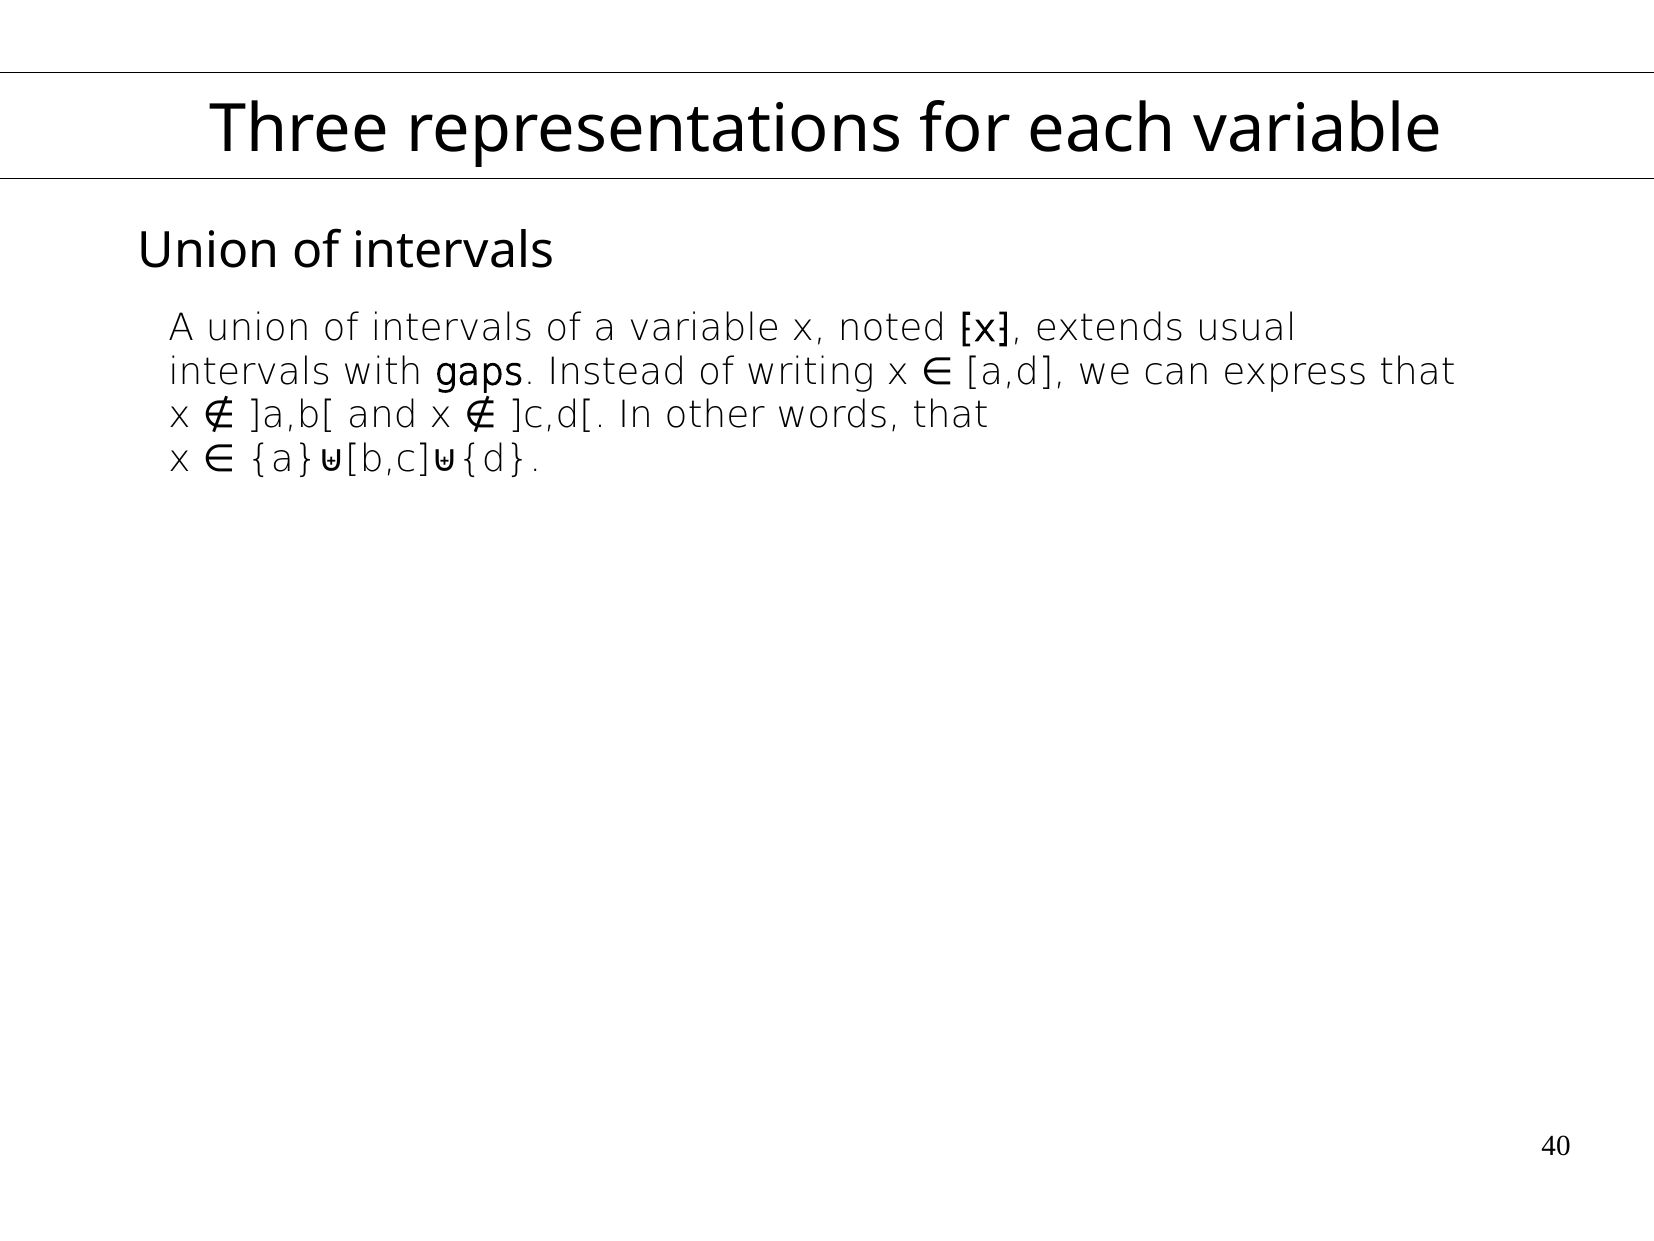

Three representations for each variable
In addition to the BV domain, A variable can also have integer domains, we will see two of those.
Union of intervals
A union of intervals of a variable x, noted ⁅x⁆, extends usual intervals with gaps. Instead of writing x ∈ [a,d], we can express that x ∉ ]a,b[ and x ∉ ]c,d[. In other words, that
x ∈ {a}⊎[b,c]⊎{d}.
40